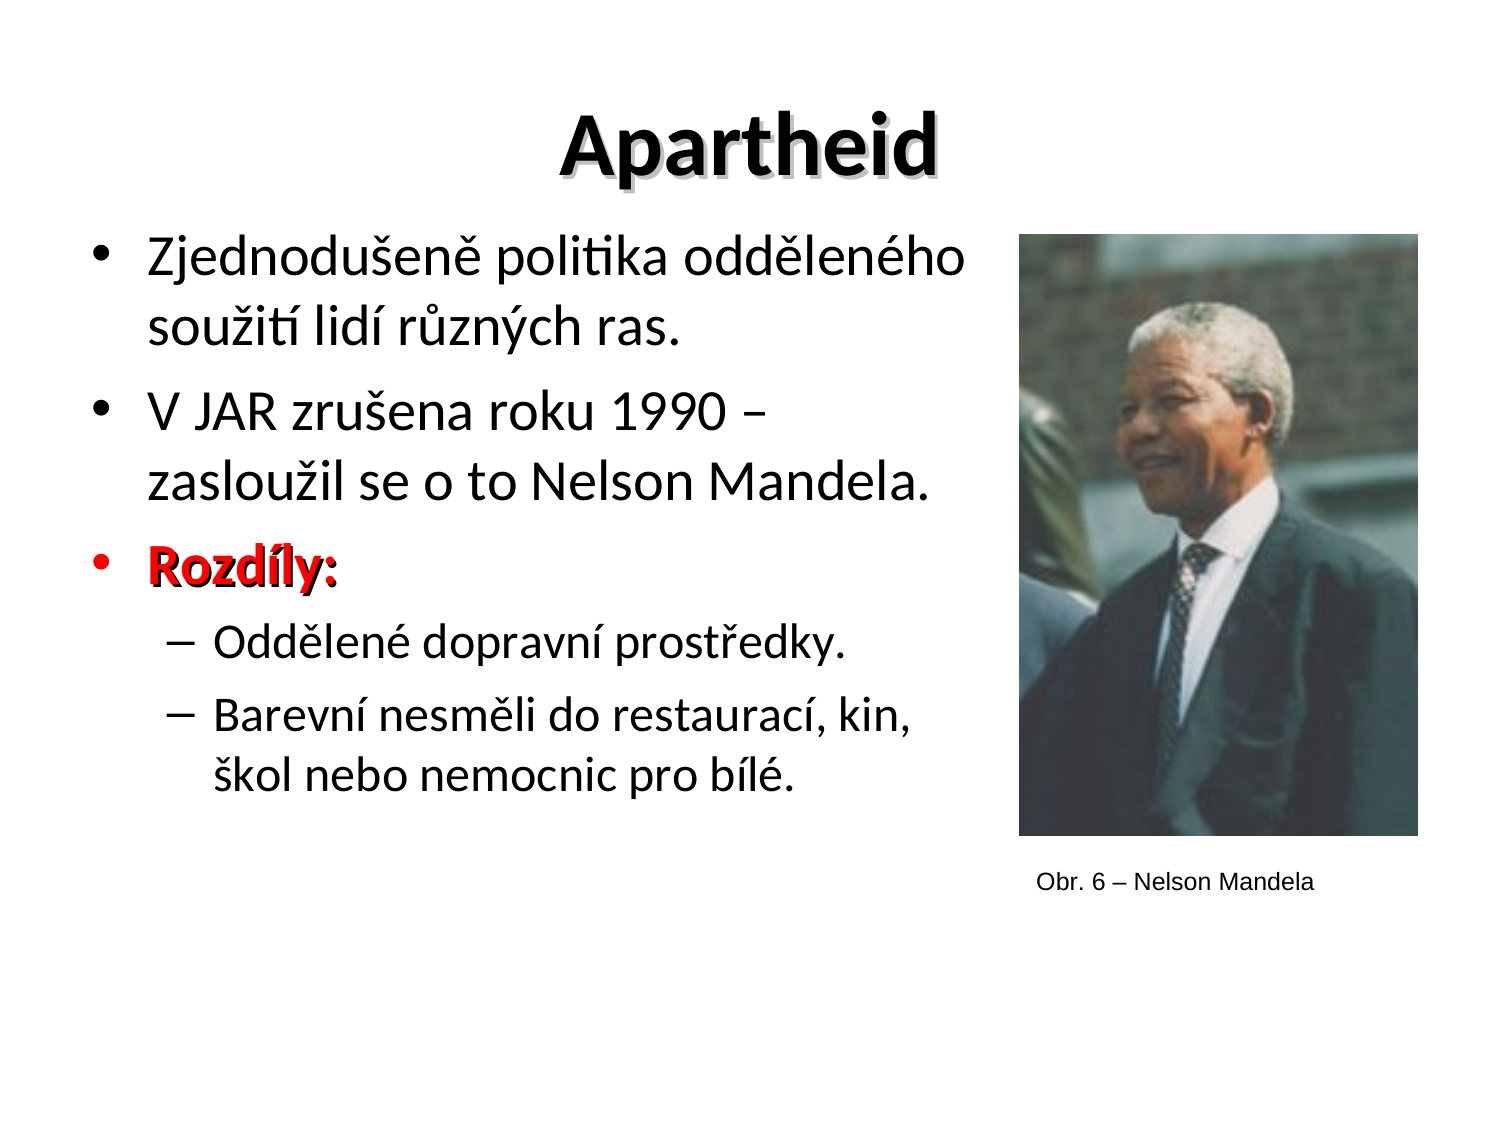

# Apartheid
Zjednodušeně politika odděleného soužití lidí různých ras.
V JAR zrušena roku 1990 – zasloužil se o to Nelson Mandela.
Rozdíly:
Oddělené dopravní prostředky.
Barevní nesměli do restaurací, kin, škol nebo nemocnic pro bílé.
Obr. 6 – Nelson Mandela